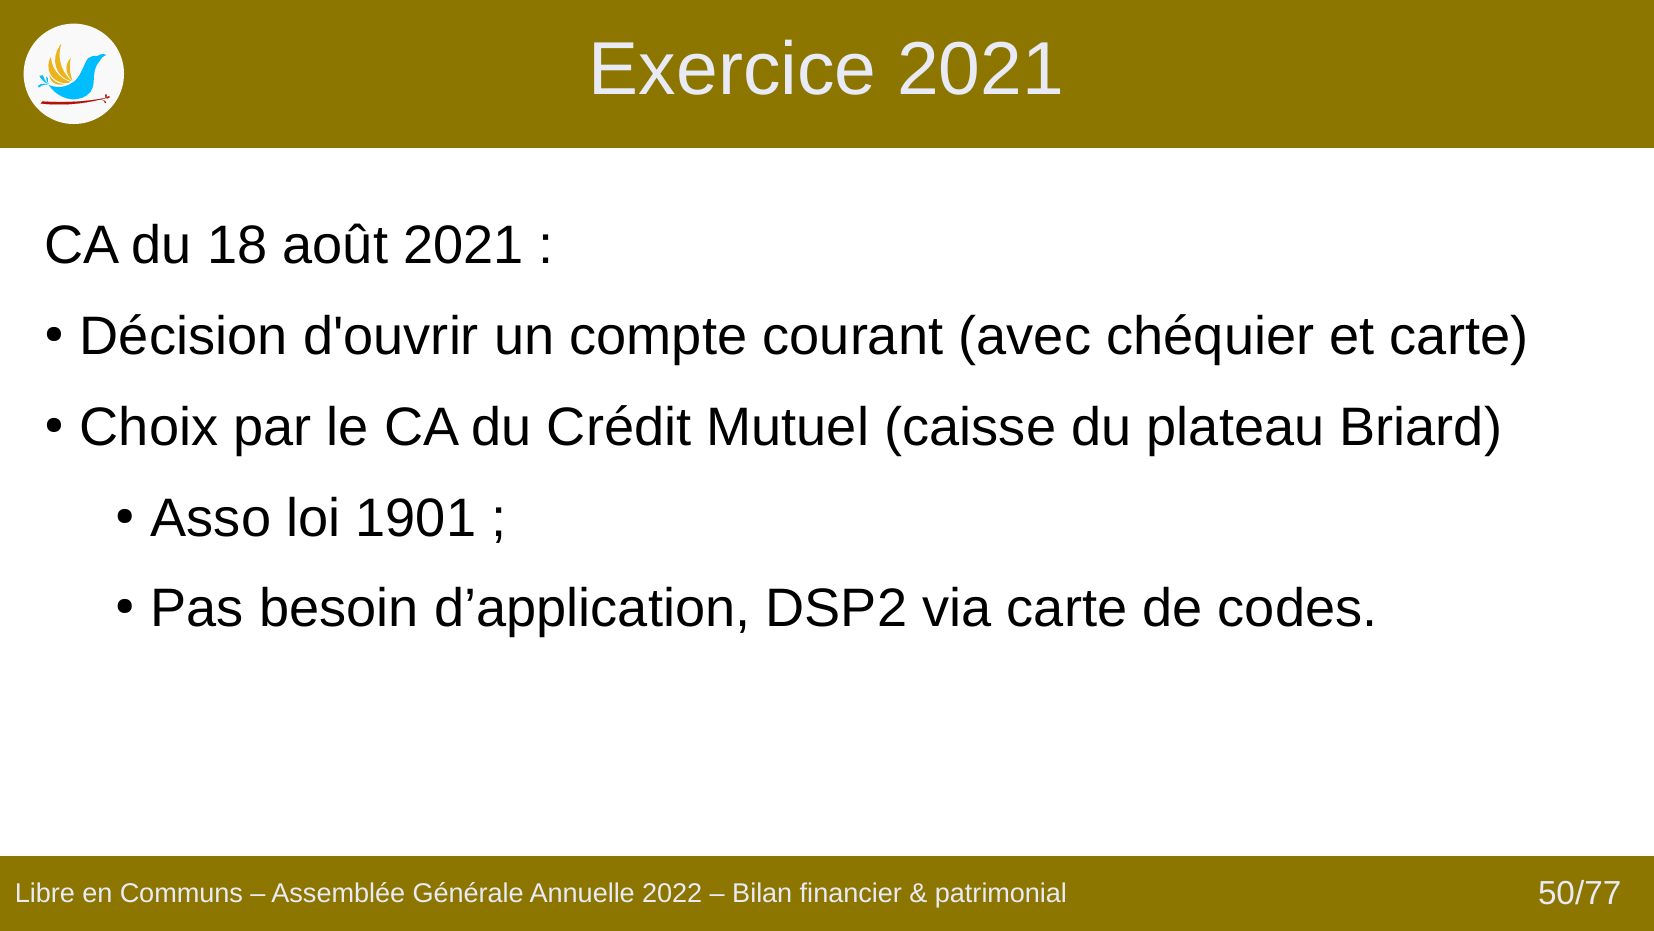

Exercice 2021
CA du 18 août 2021 :
Décision d'ouvrir un compte courant (avec chéquier et carte)
Choix par le CA du Crédit Mutuel (caisse du plateau Briard)
Asso loi 1901 ;
Pas besoin d’application, DSP2 via carte de codes.
Libre en Communs – Assemblée Générale Annuelle 2022 – Bilan financier & patrimonial